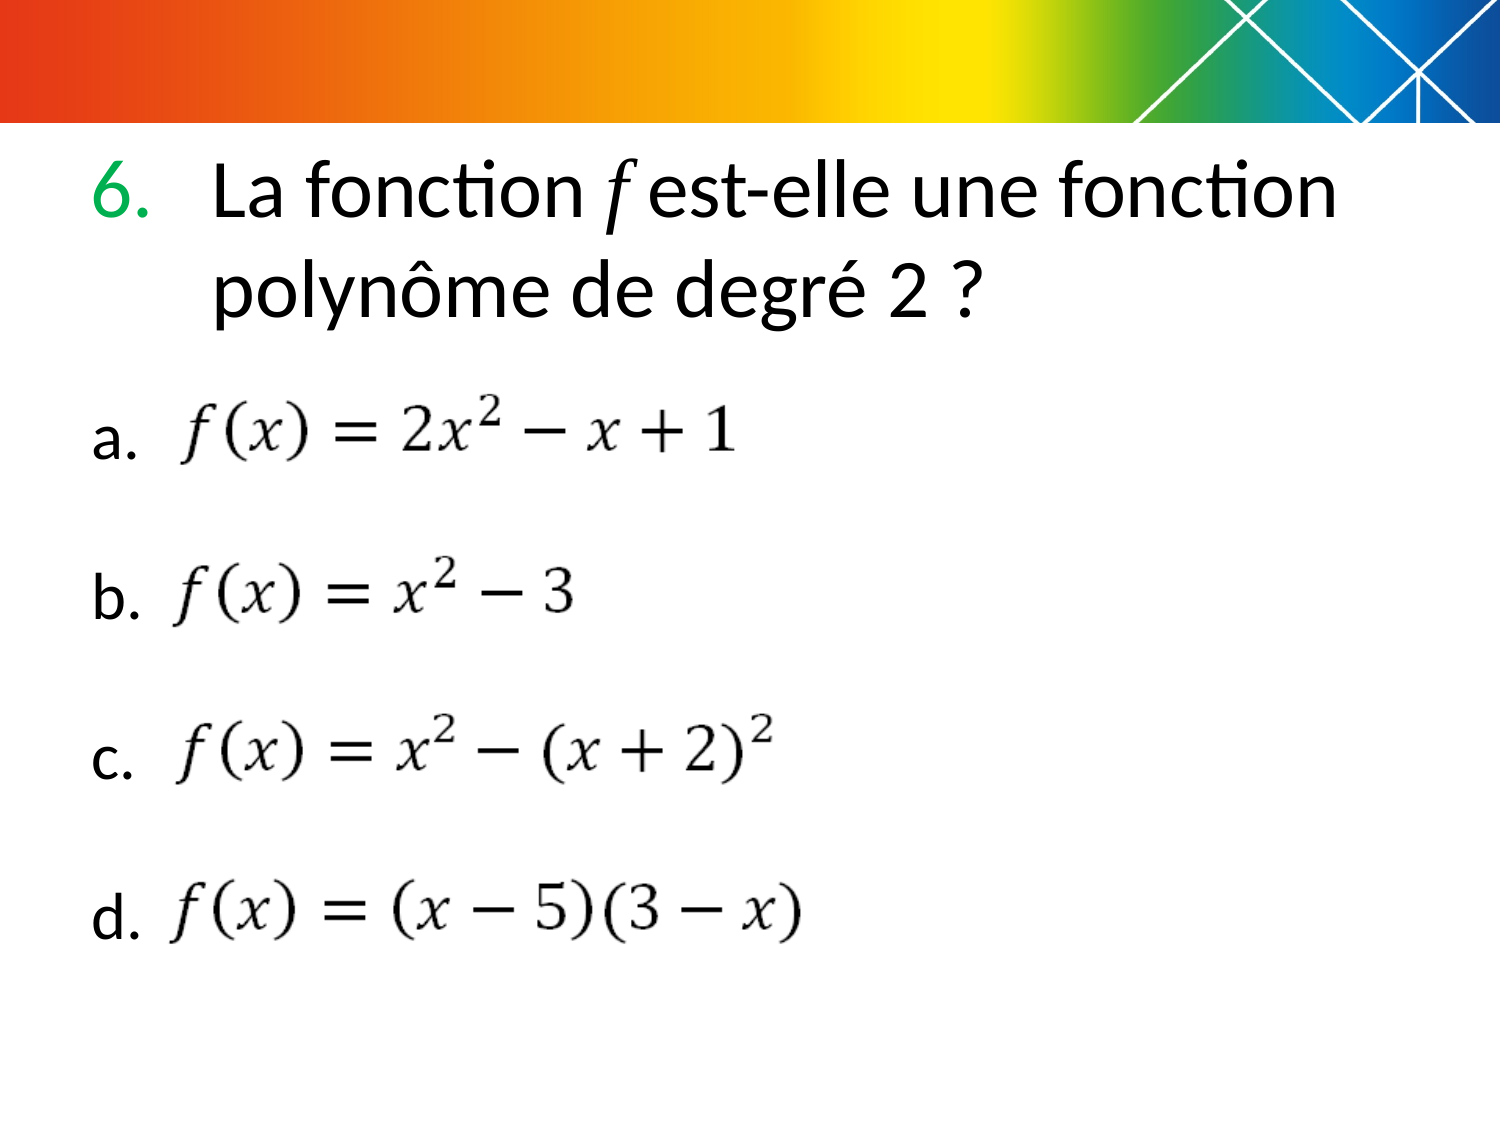

# La fonction f est-elle une fonction polynôme de degré 2 ?
a.
b.
c.
d.